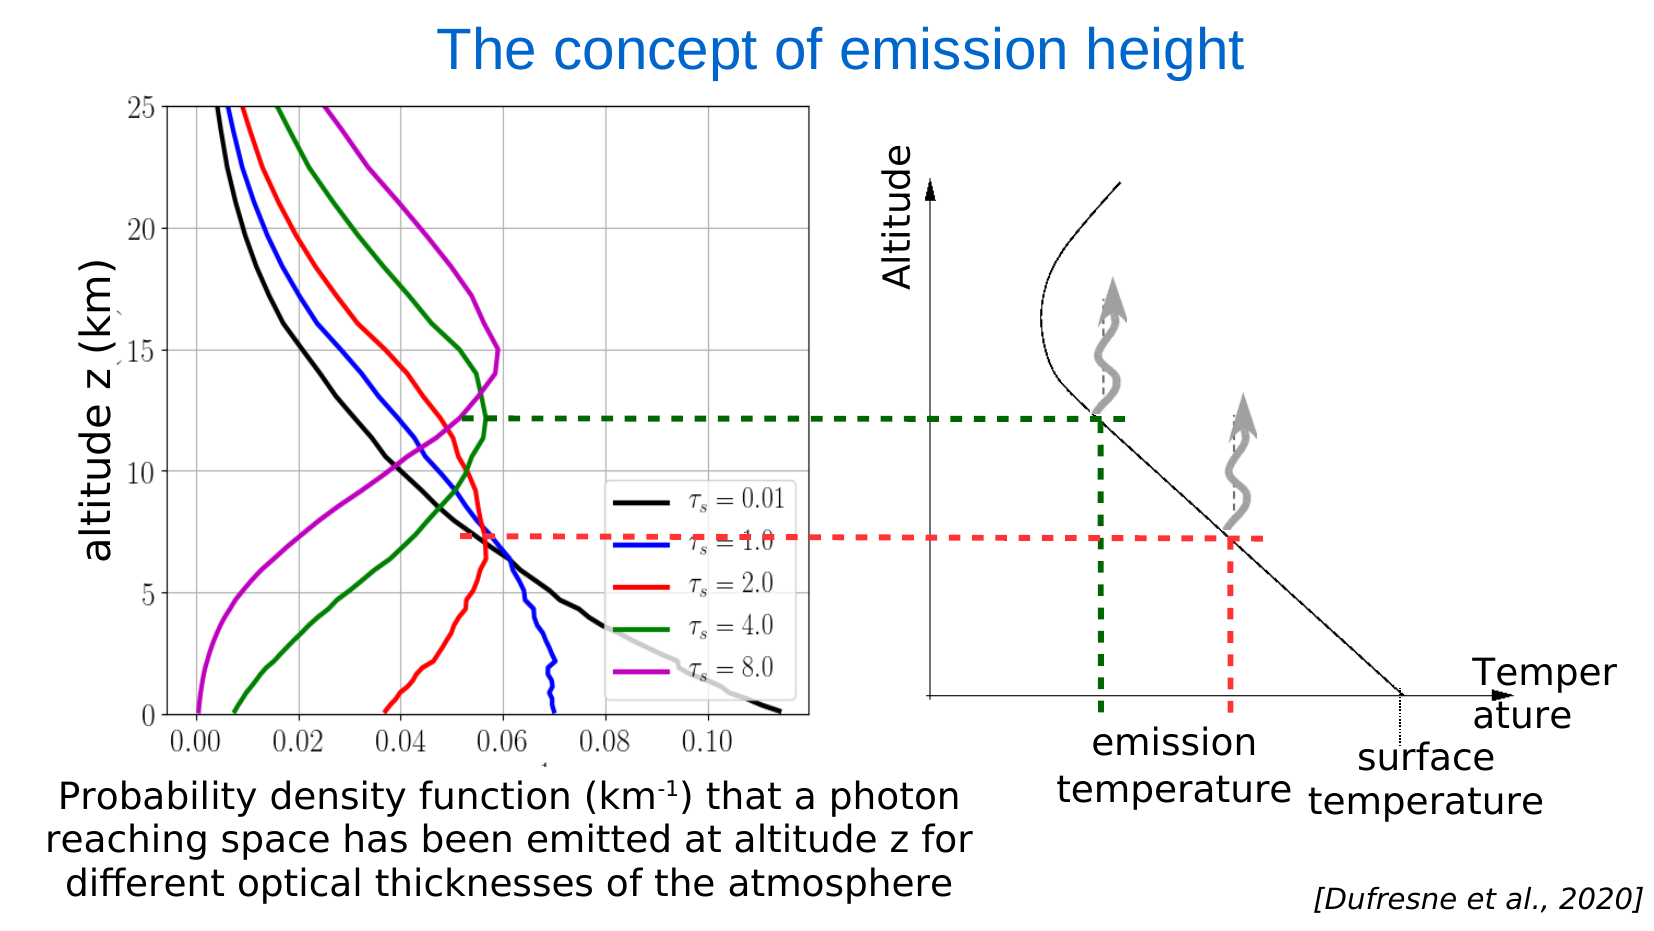

The concept of emission height
Altitude
Temperature
emission
temperature
surface temperature
altitude z (km)
Probability density function (km-1) that a photon reaching space has been emitted at altitude z for different optical thicknesses of the atmosphere
[Dufresne et al., 2020]